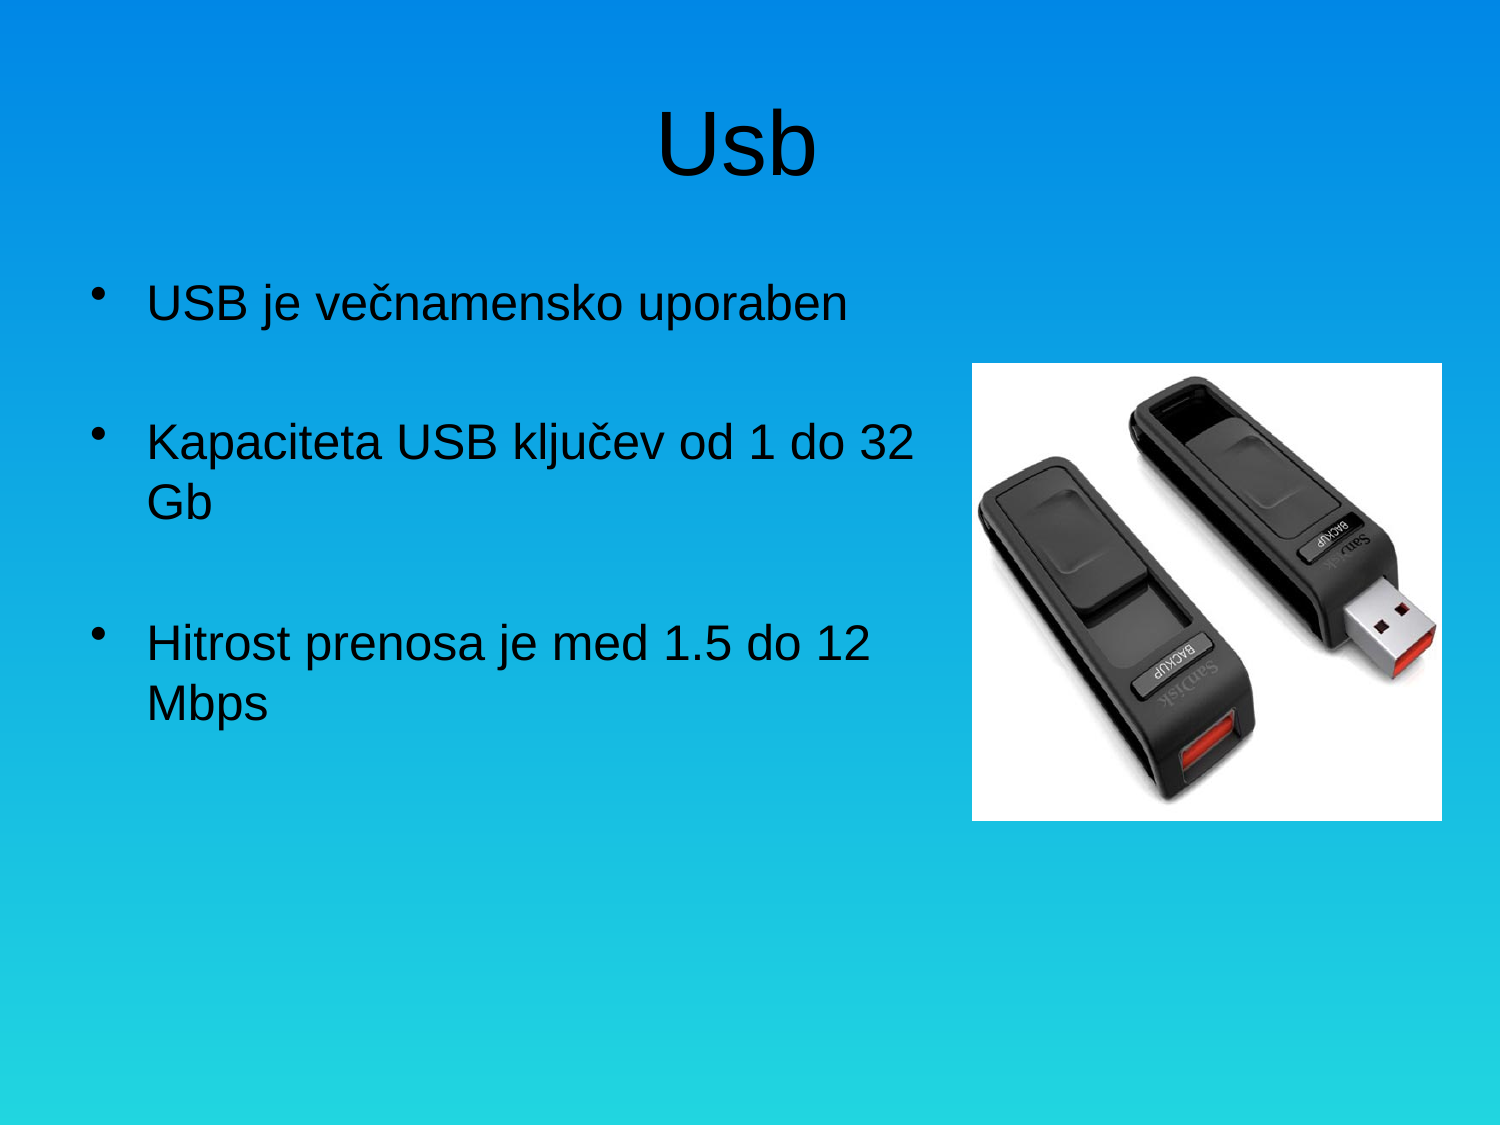

# Usb
USB je večnamensko uporaben
Kapaciteta USB ključev od 1 do 32 Gb
Hitrost prenosa je med 1.5 do 12 Mbps